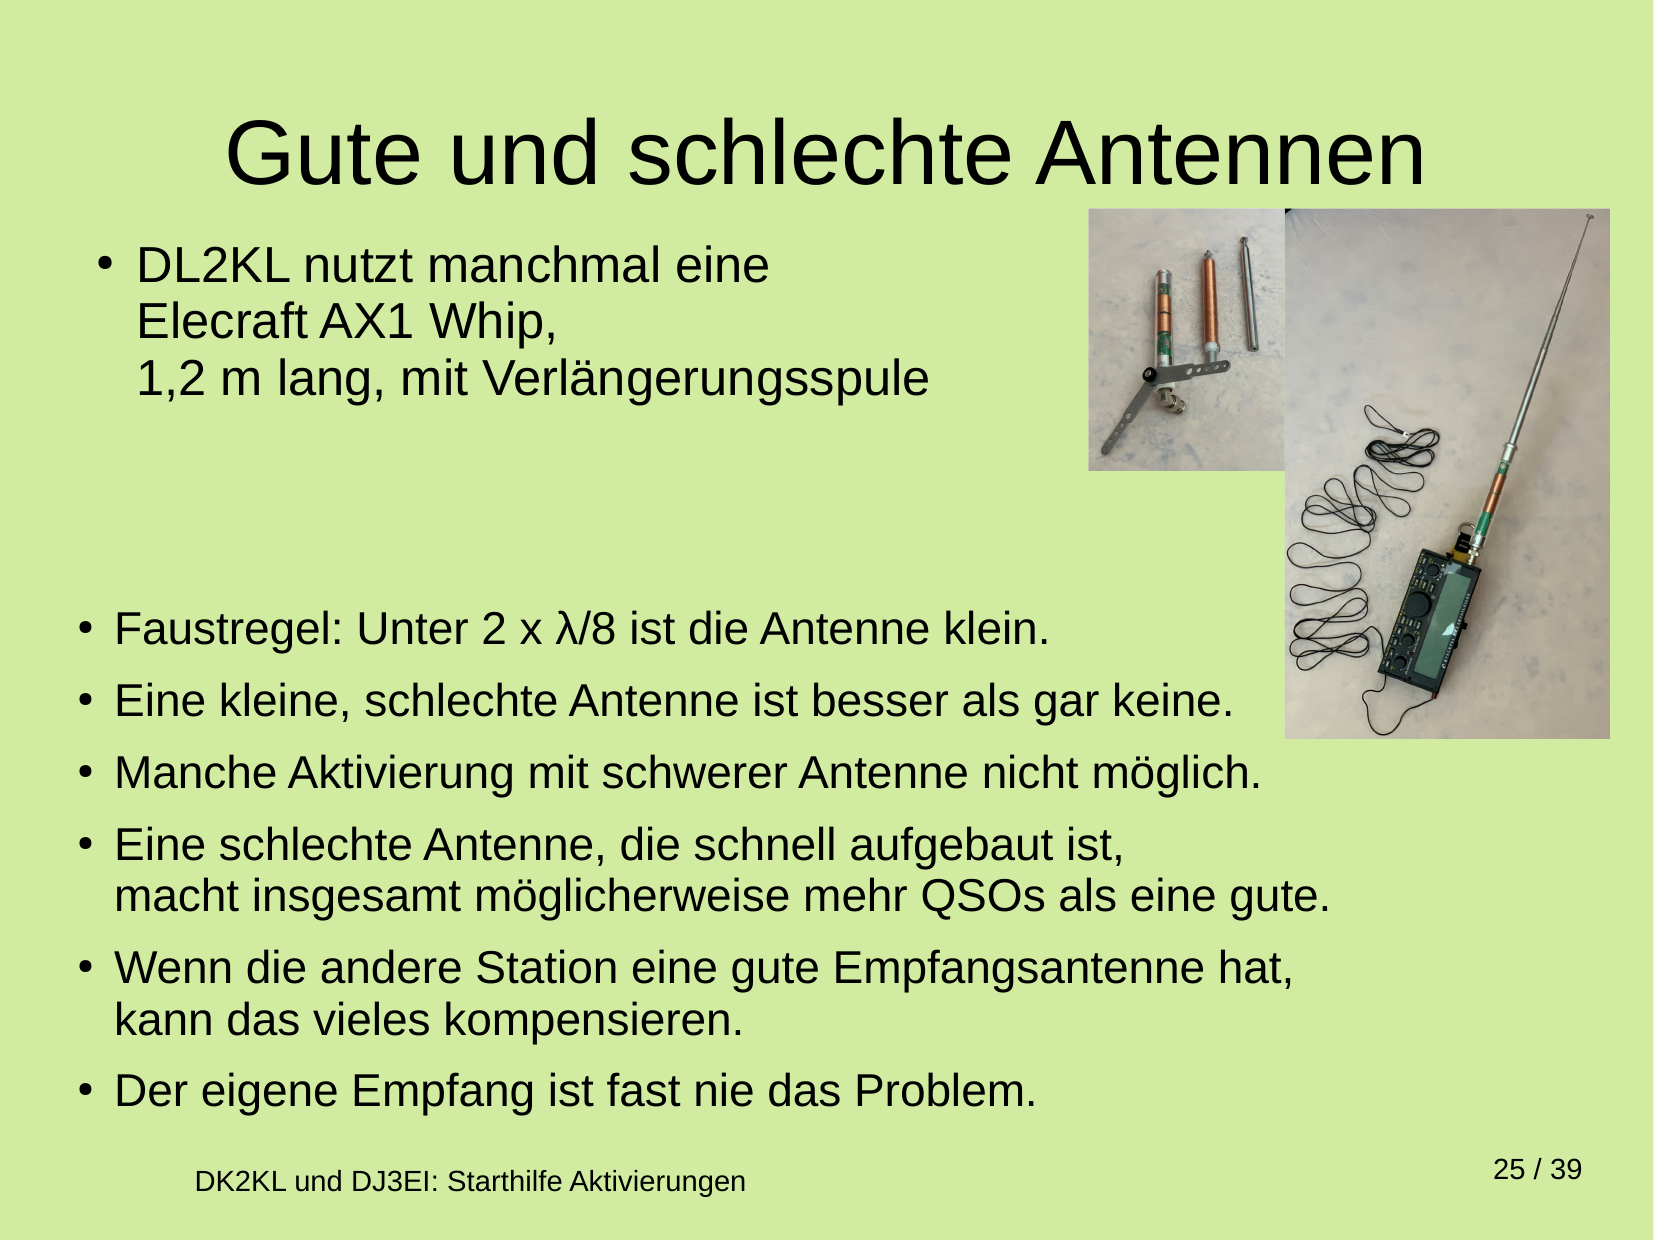

# Gute und schlechte Antennen
DL2KL nutzt manchmal eine
Elecraft AX1 Whip,
1,2 m lang, mit Verlängerungsspule
Faustregel: Unter 2 x λ/8 ist die Antenne klein.
Eine kleine, schlechte Antenne ist besser als gar keine.
Manche Aktivierung mit schwerer Antenne nicht möglich.
Eine schlechte Antenne, die schnell aufgebaut ist,
macht insgesamt möglicherweise mehr QSOs als eine gute.
Wenn die andere Station eine gute Empfangsantenne hat,
kann das vieles kompensieren.
Der eigene Empfang ist fast nie das Problem.